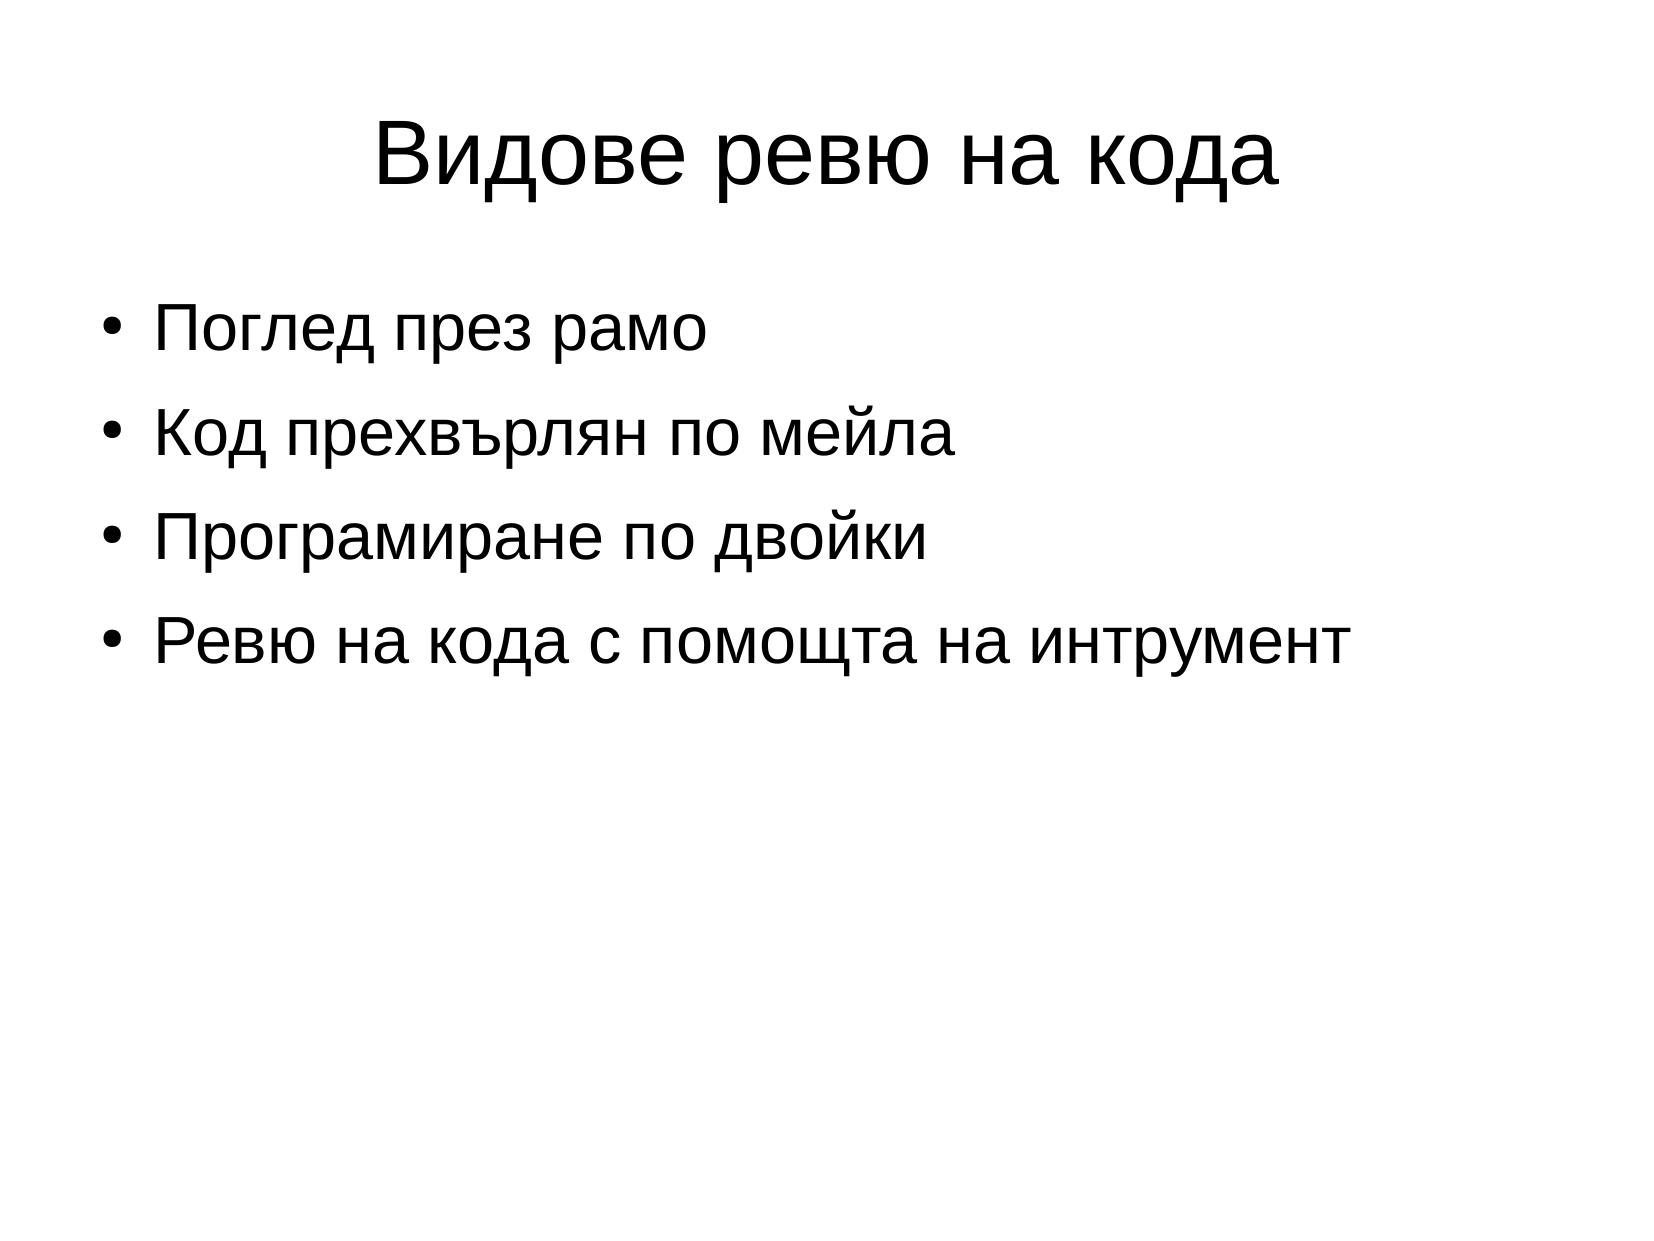

# Видове ревю на кода
Поглед през рамо
Код прехвърлян по мейла
Програмиране по двойки
Ревю на кода с помощта на интрумент